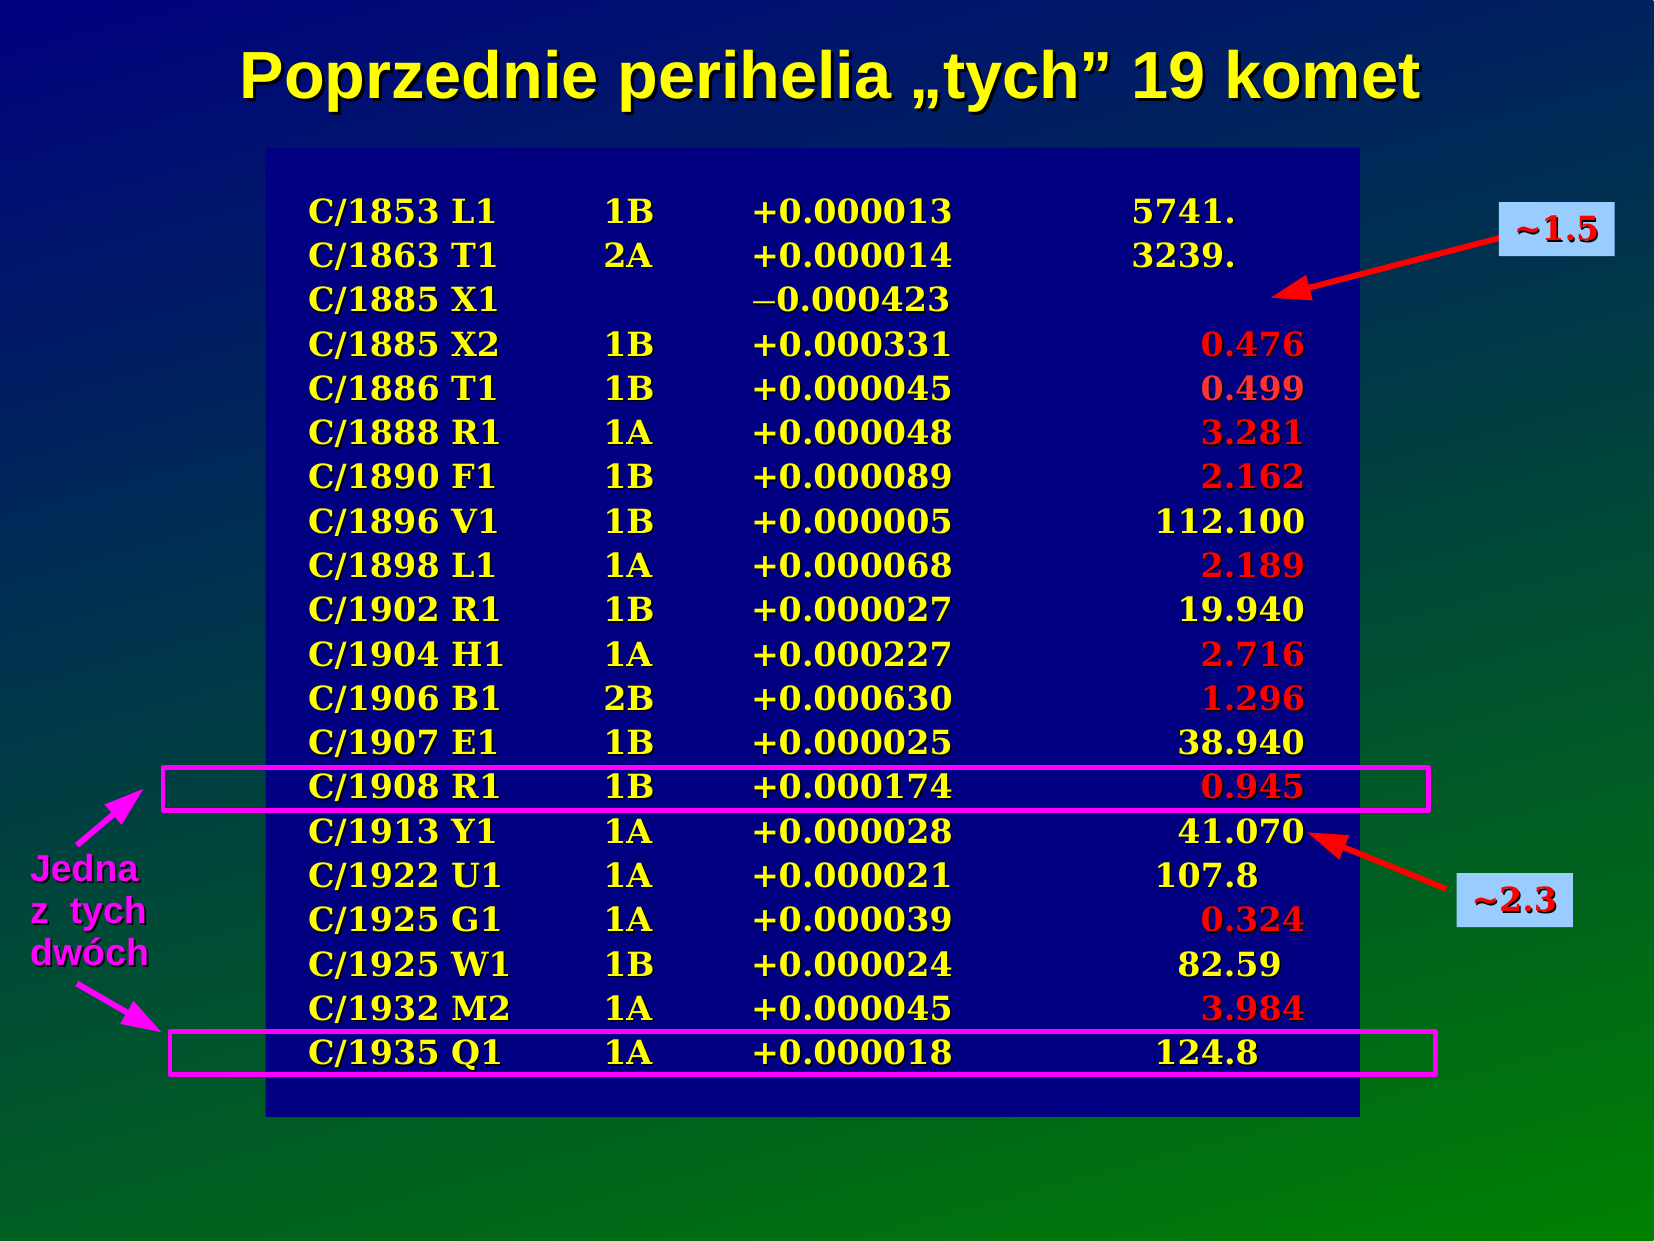

Poprzednie perihelia „tych” 19 komet
# C/1853 L1 	1B 	+0.000013			 5741.
C/1863 T1 	2A 		+0.000014			 3239.
C/1885 X1 ̶0.000423
C/1885 X2 	1B 	+0.000331			 0.476
C/1886 T1 	1B 	+0.000045			 0.499
C/1888 R1 	1A 	 	+0.000048			 3.281
C/1890 F1 	1B 	+0.000089			 2.162
C/1896 V1 	1B 	+0.000005			 112.100
C/1898 L1 	1A 	 	+0.000068			 2.189
C/1902 R1 	1B 	+0.000027			 19.940
C/1904 H1 	1A 	 	+0.000227			 2.716
C/1906 B1 	2B 	+0.000630			 1.296
C/1907 E1 	1B 	+0.000025			 38.940
C/1908 R1 	1B 	+0.000174			 0.945
C/1913 Y1 	1A 		+0.000028			 41.070
C/1922 U1 	1A 		+0.000021			 107.8
C/1925 G1 	1A 		+0.000039			 0.324
C/1925 W1 	1B 	+0.000024			 82.59
C/1932 M2 	1A 		+0.000045			 3.984
C/1935 Q1 	1A 		+0.000018			 124.8
~1.5
Jedna
z tych
dwóch
~2.3